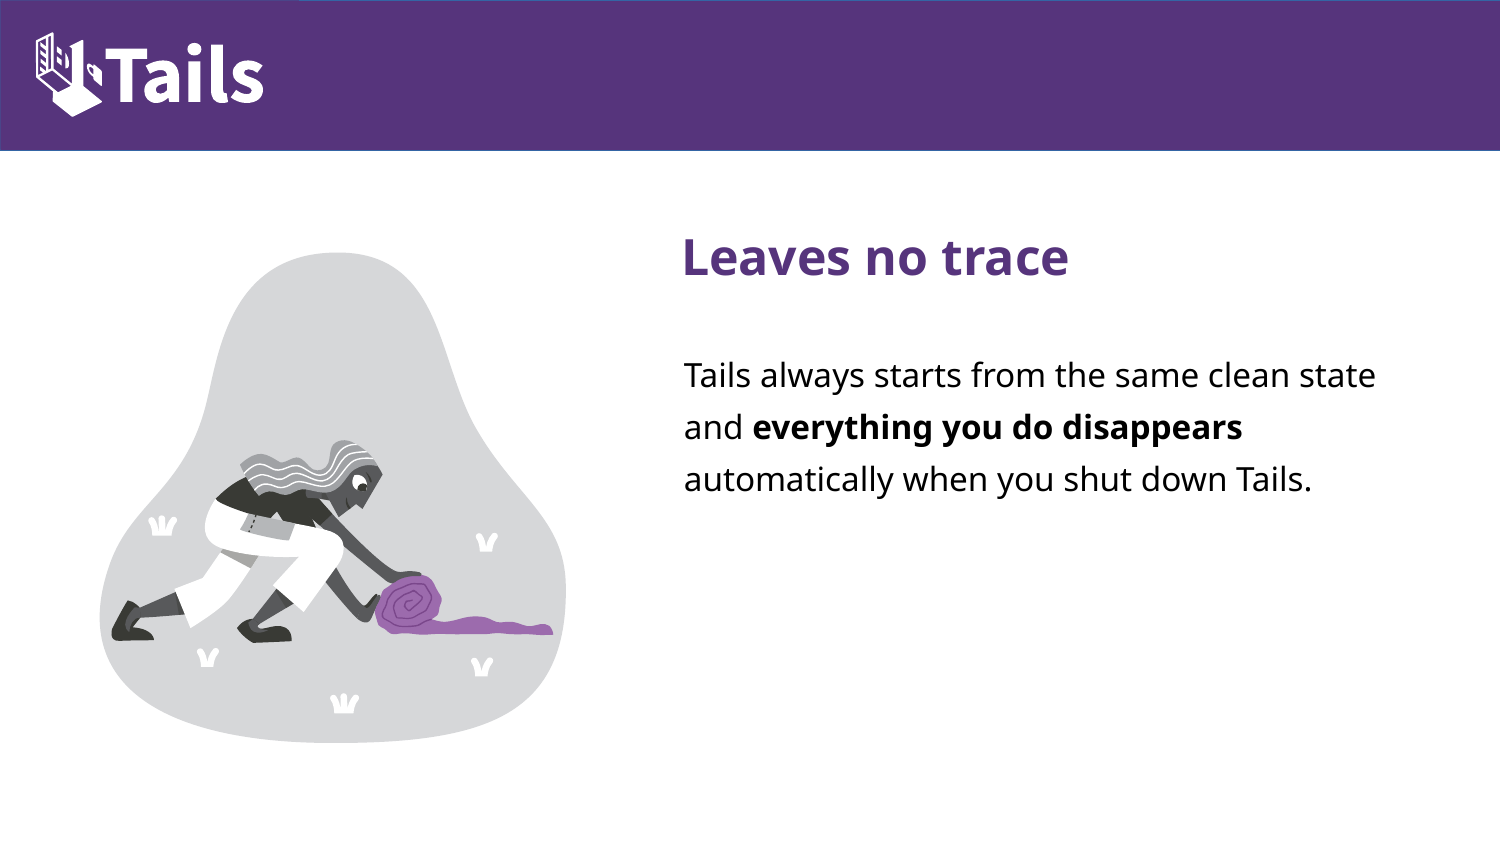

# Leaves no trace
Tails always starts from the same clean state and everything you do disappears automatically when you shut down Tails.